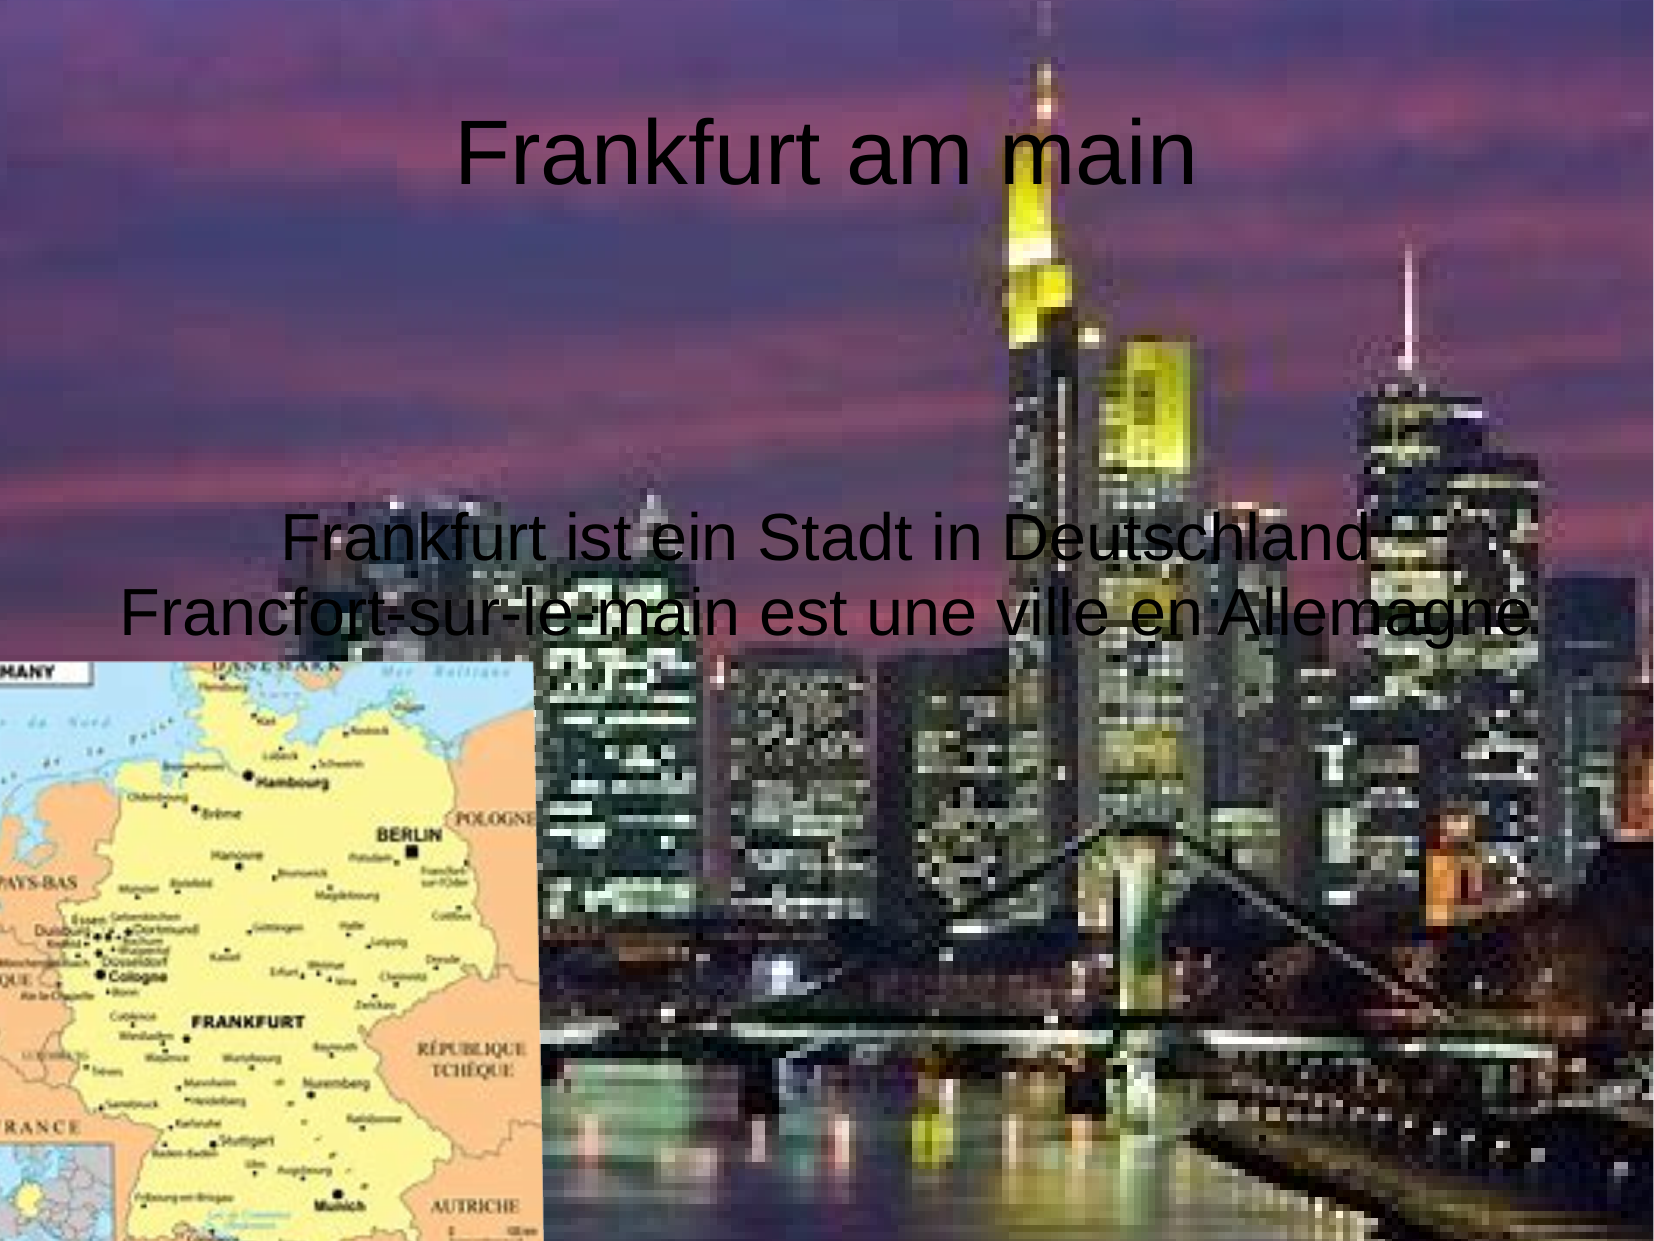

# Frankfurt am main
Frankfurt ist ein Stadt in Deutschland
Francfort-sur-le-main est une ville en Allemagne